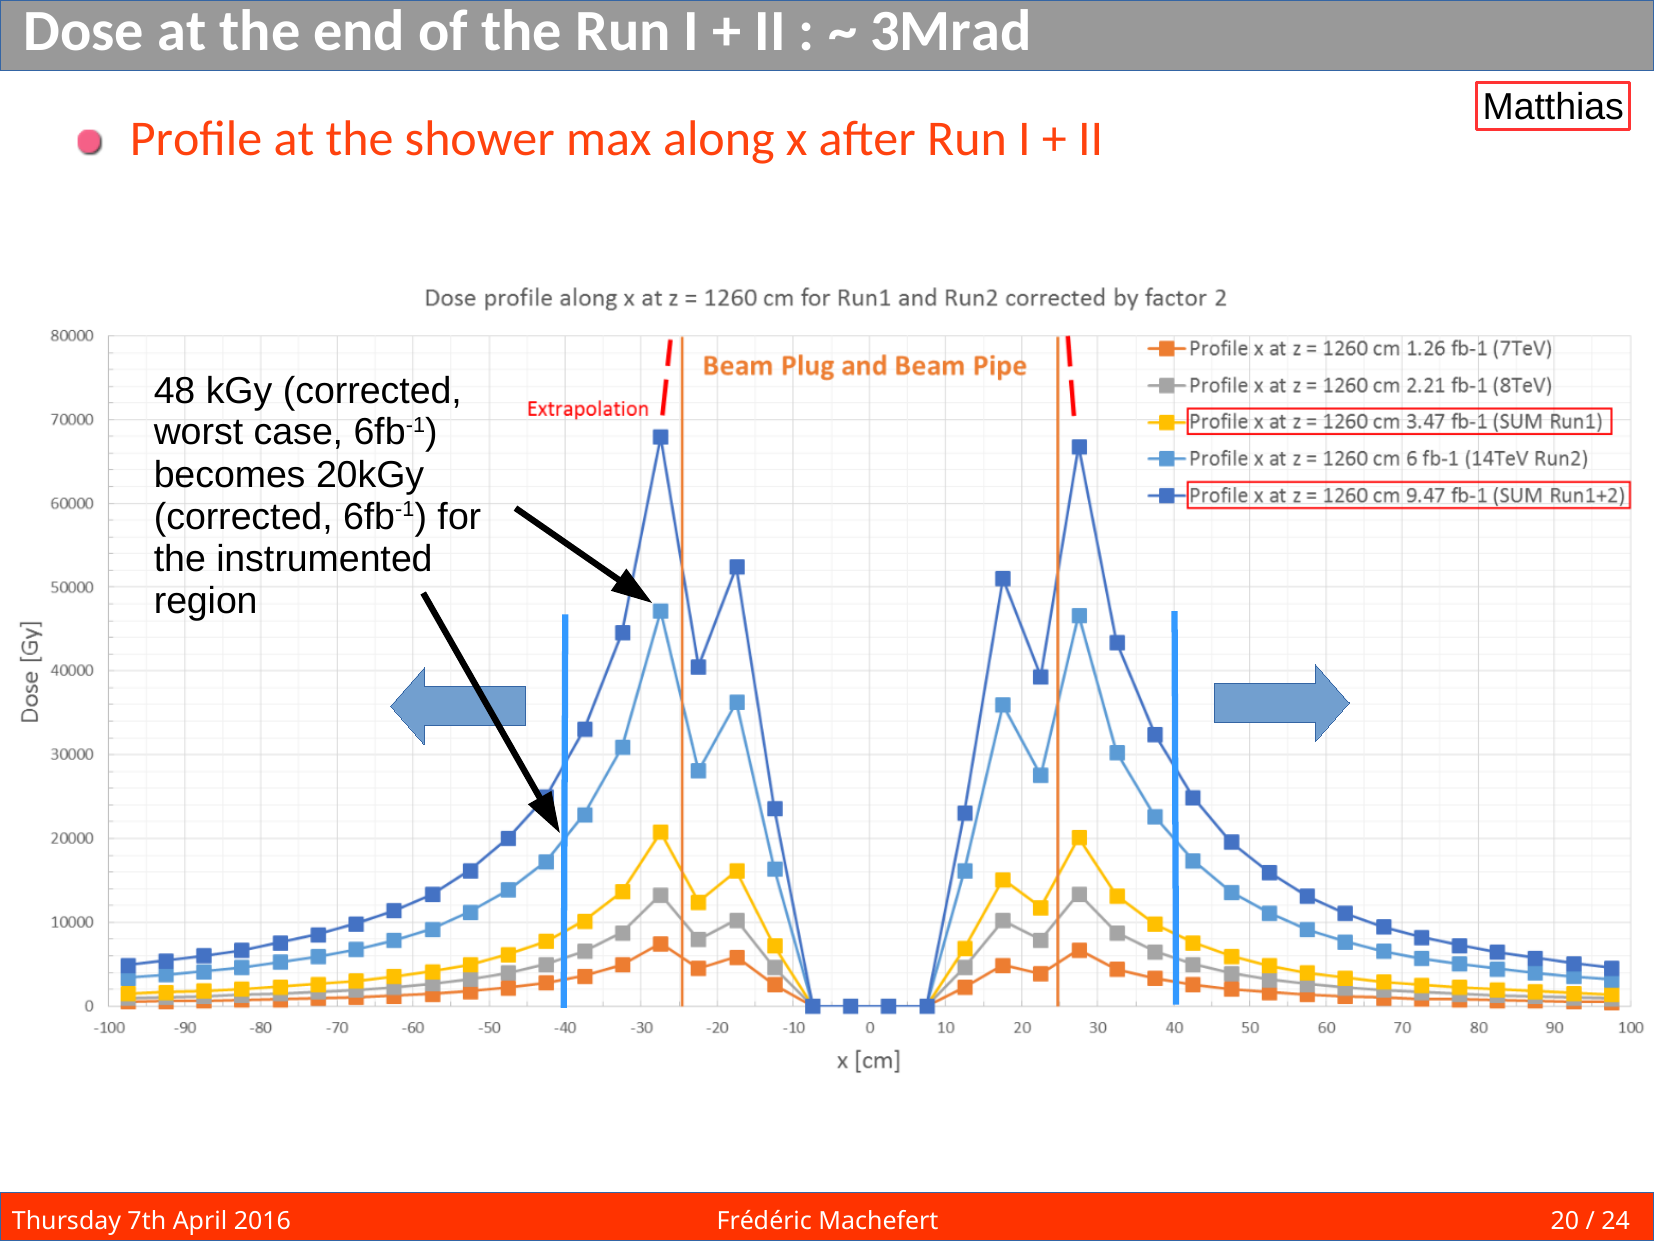

# Dose at the end of the Run I + II : ~ 3Mrad
Matthias
Profile at the shower max along x after Run I + II
48 kGy (corrected, worst case, 6fb-1) becomes 20kGy (corrected, 6fb-1) for the instrumented region